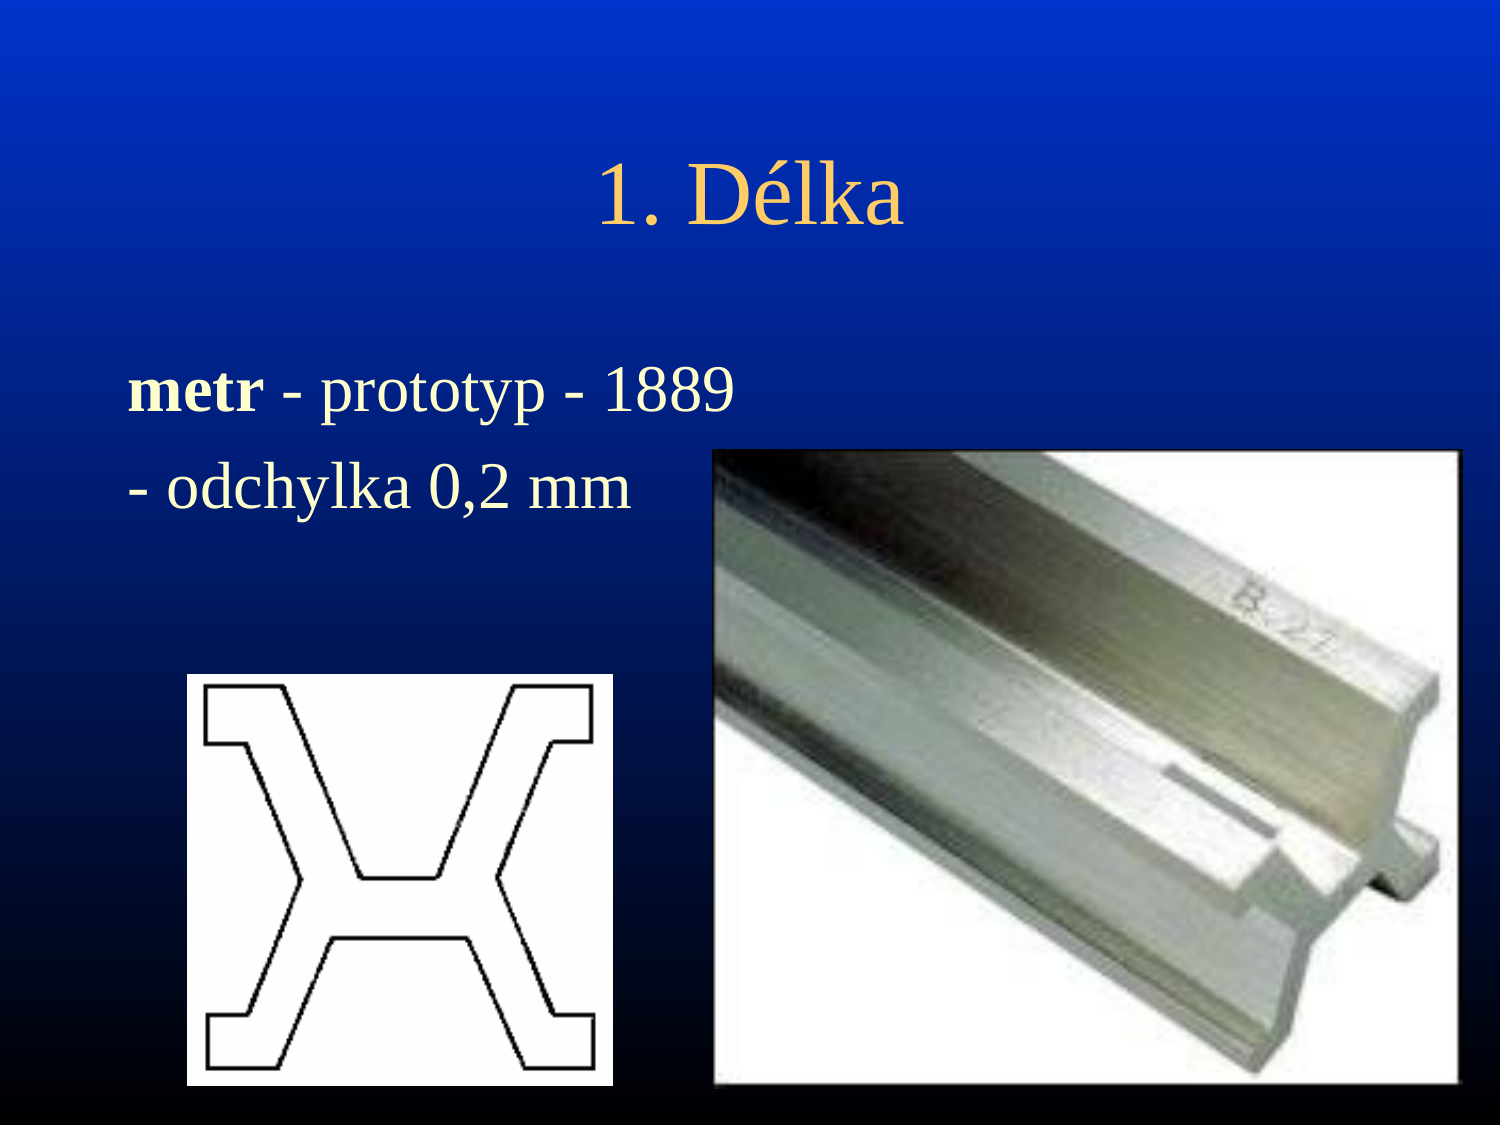

# 1. Délka
metr - prototyp - 1889
- odchylka 0,2 mm
8